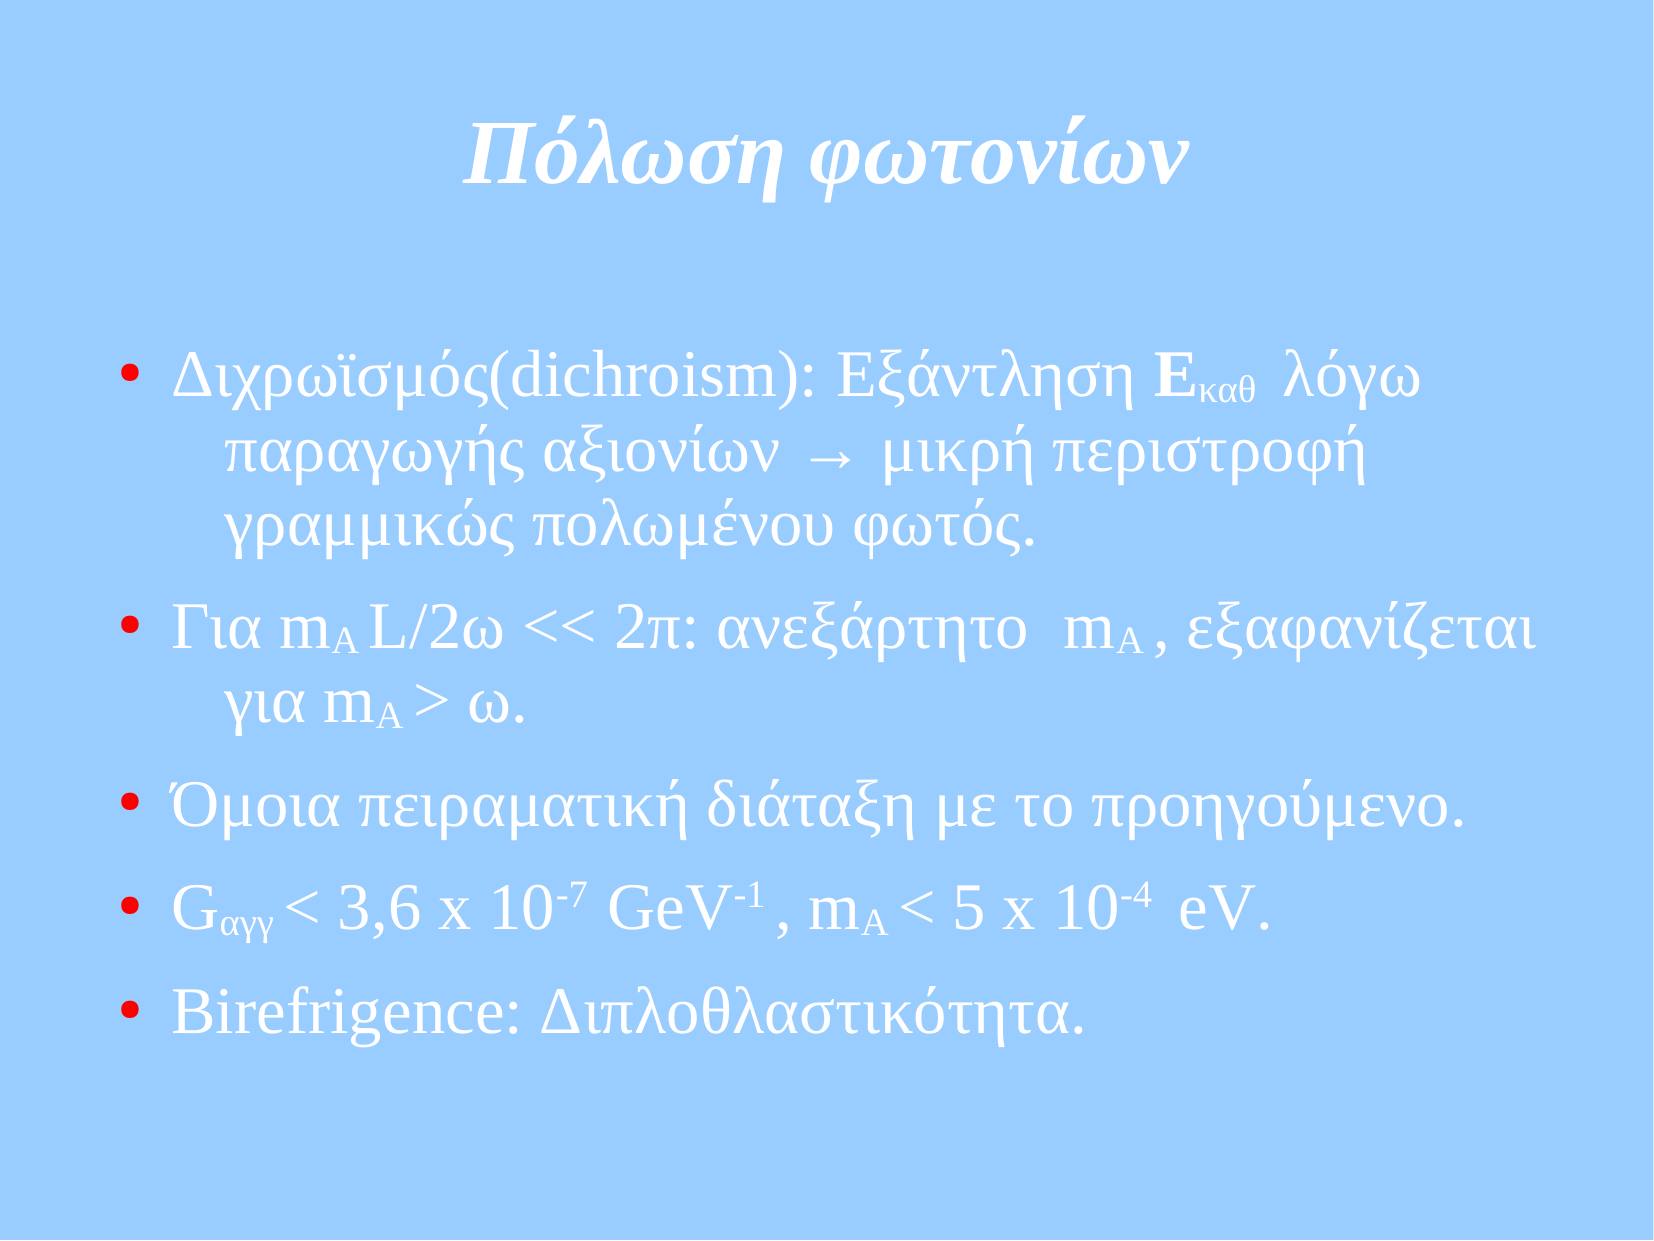

# Πόλωση φωτονίων
Διχρωϊσμός(dichroism): Εξάντληση Εκαθ λόγω παραγωγής αξιονίων → μικρή περιστροφή γραμμικώς πολωμένου φωτός.
Για mA L/2ω << 2π: ανεξάρτητο mA , εξαφανίζεται για mA > ω.
Όμοια πειραματική διάταξη με το προηγούμενο.
Gαγγ < 3,6 x 10-7 GeV-1 , mA < 5 x 10-4 eV.
Birefrigence: Διπλοθλαστικότητα.